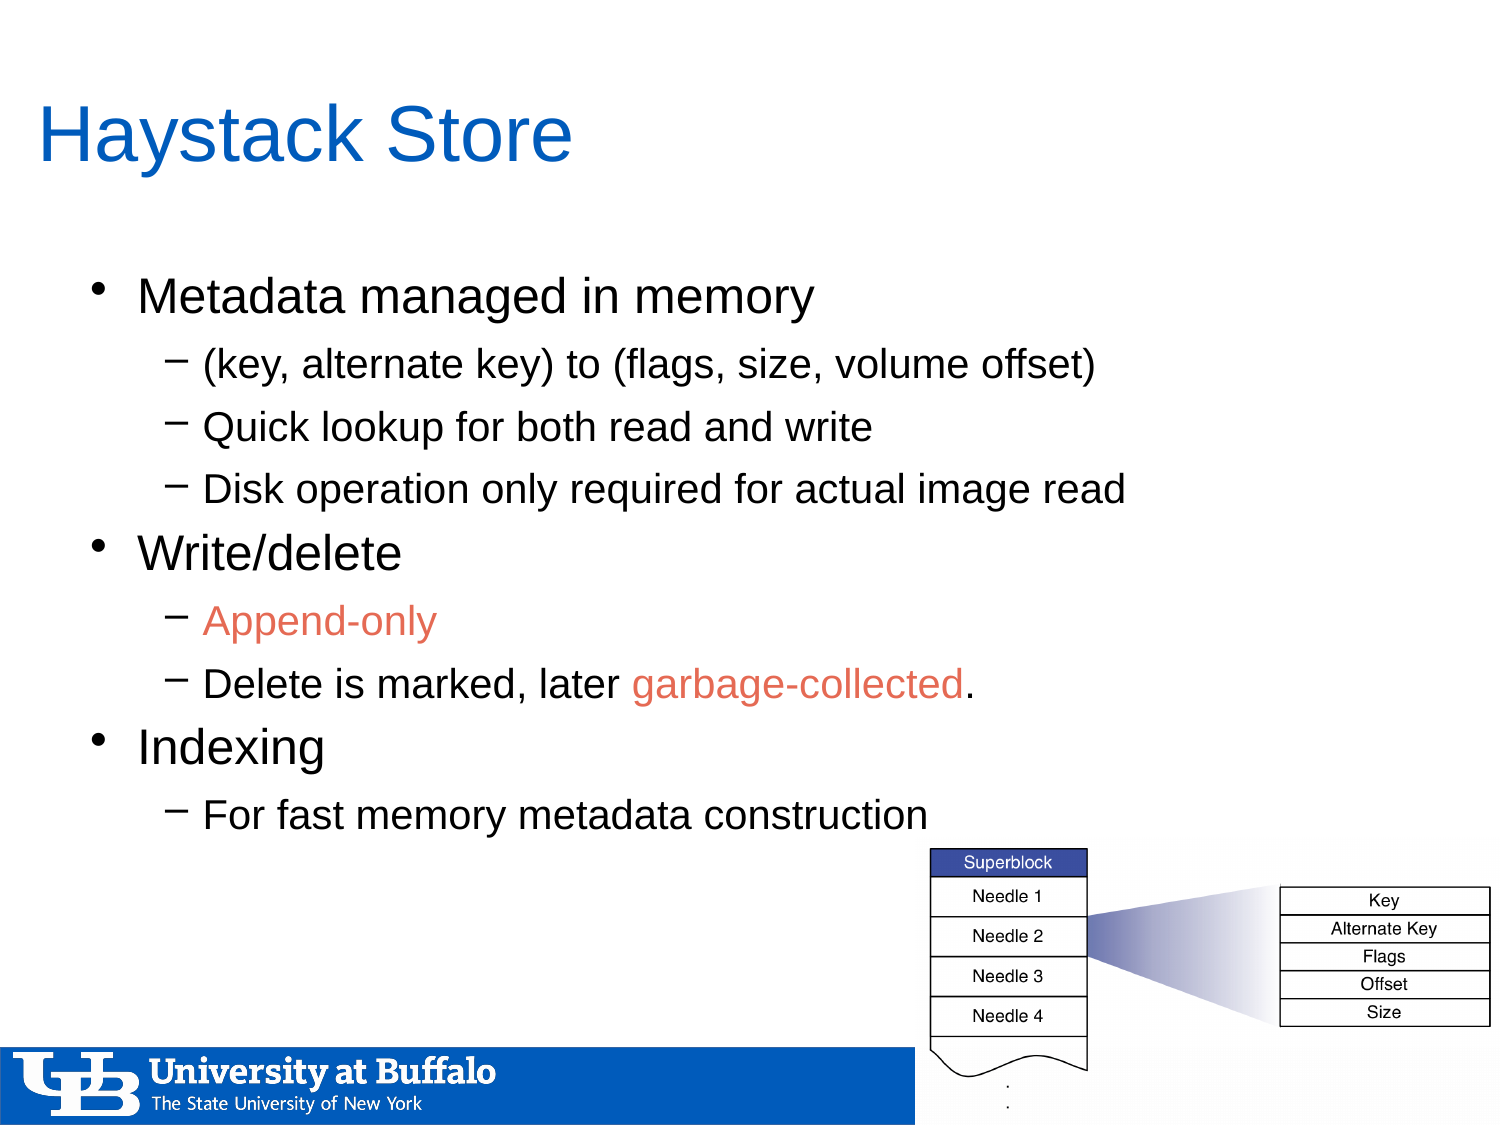

# Haystack Store
Metadata managed in memory
(key, alternate key) to (flags, size, volume offset)
Quick lookup for both read and write
Disk operation only required for actual image read
Write/delete
Append-only
Delete is marked, later garbage-collected.
Indexing
For fast memory metadata construction